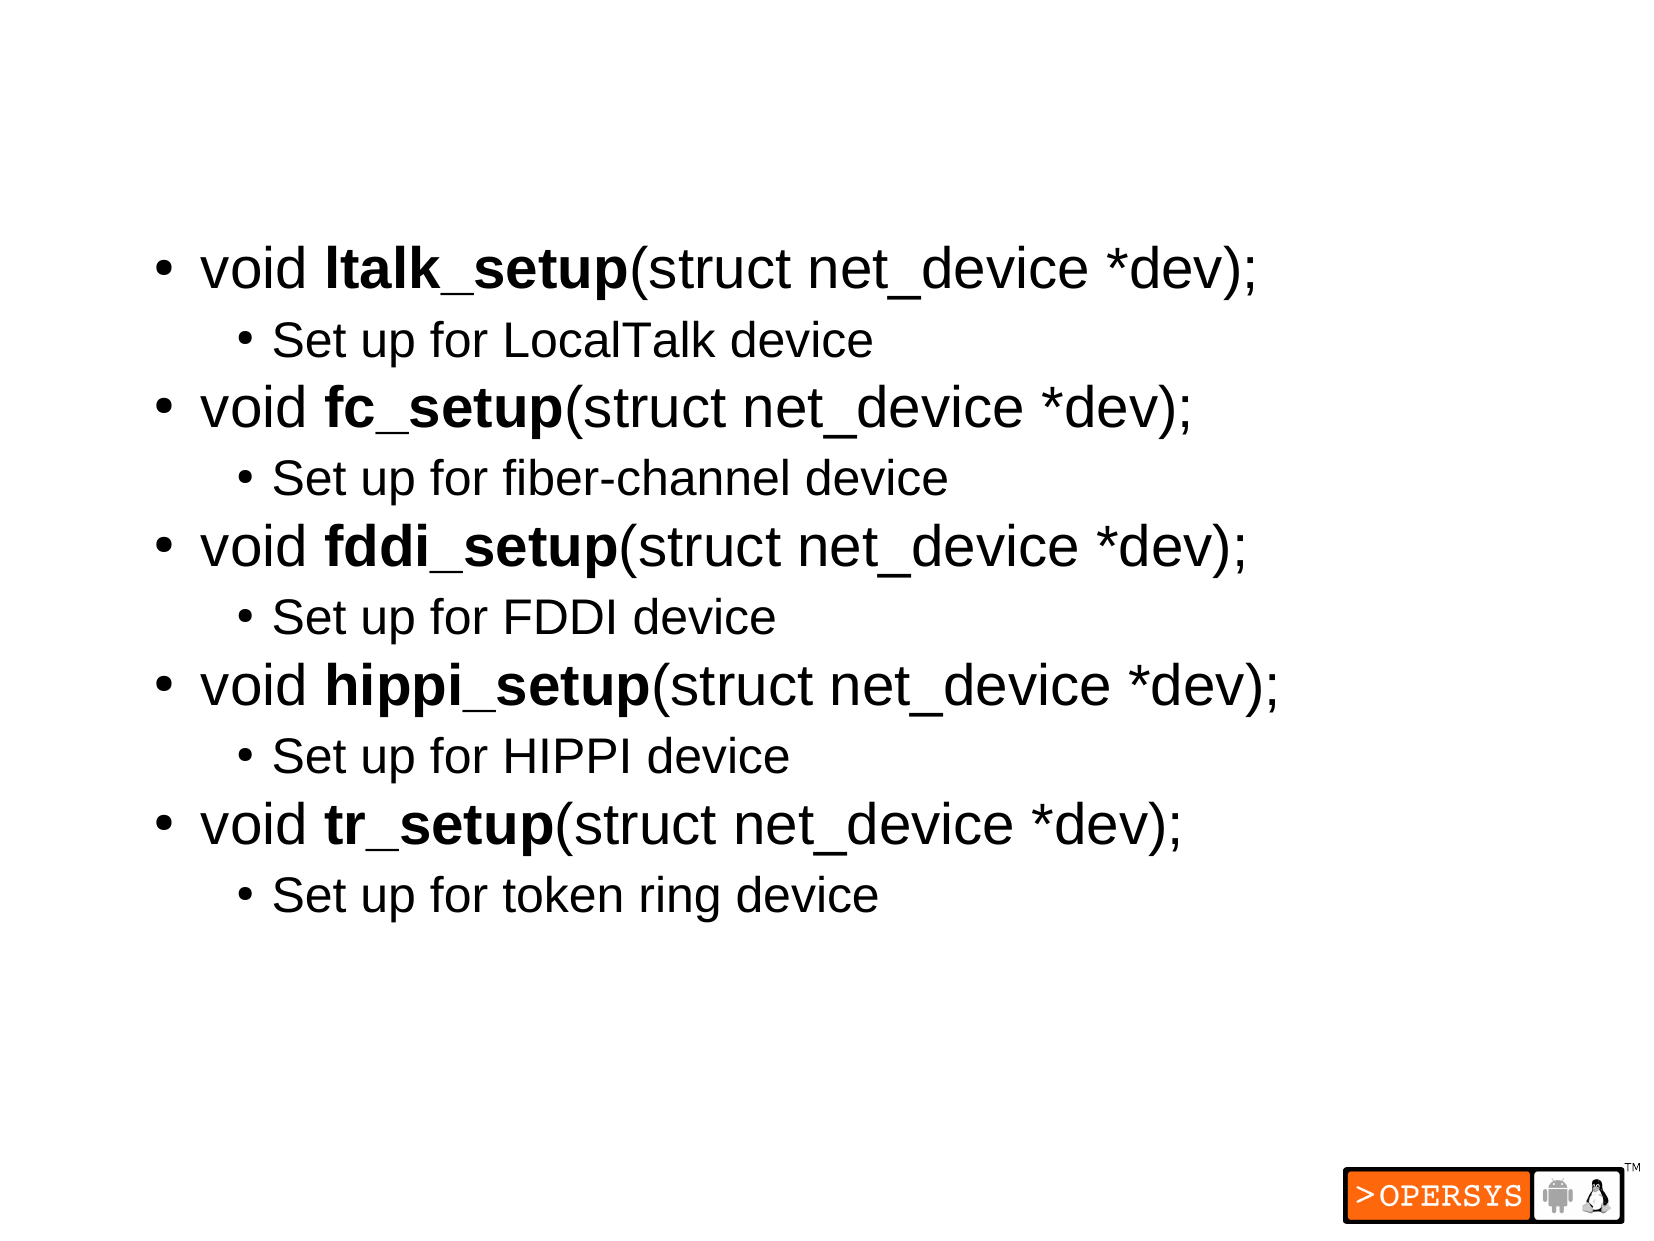

# void ltalk_setup(struct net_device *dev);
Set up for LocalTalk device
void fc_setup(struct net_device *dev);
Set up for fiber-channel device
void fddi_setup(struct net_device *dev);
Set up for FDDI device
void hippi_setup(struct net_device *dev);
Set up for HIPPI device
void tr_setup(struct net_device *dev);
Set up for token ring device